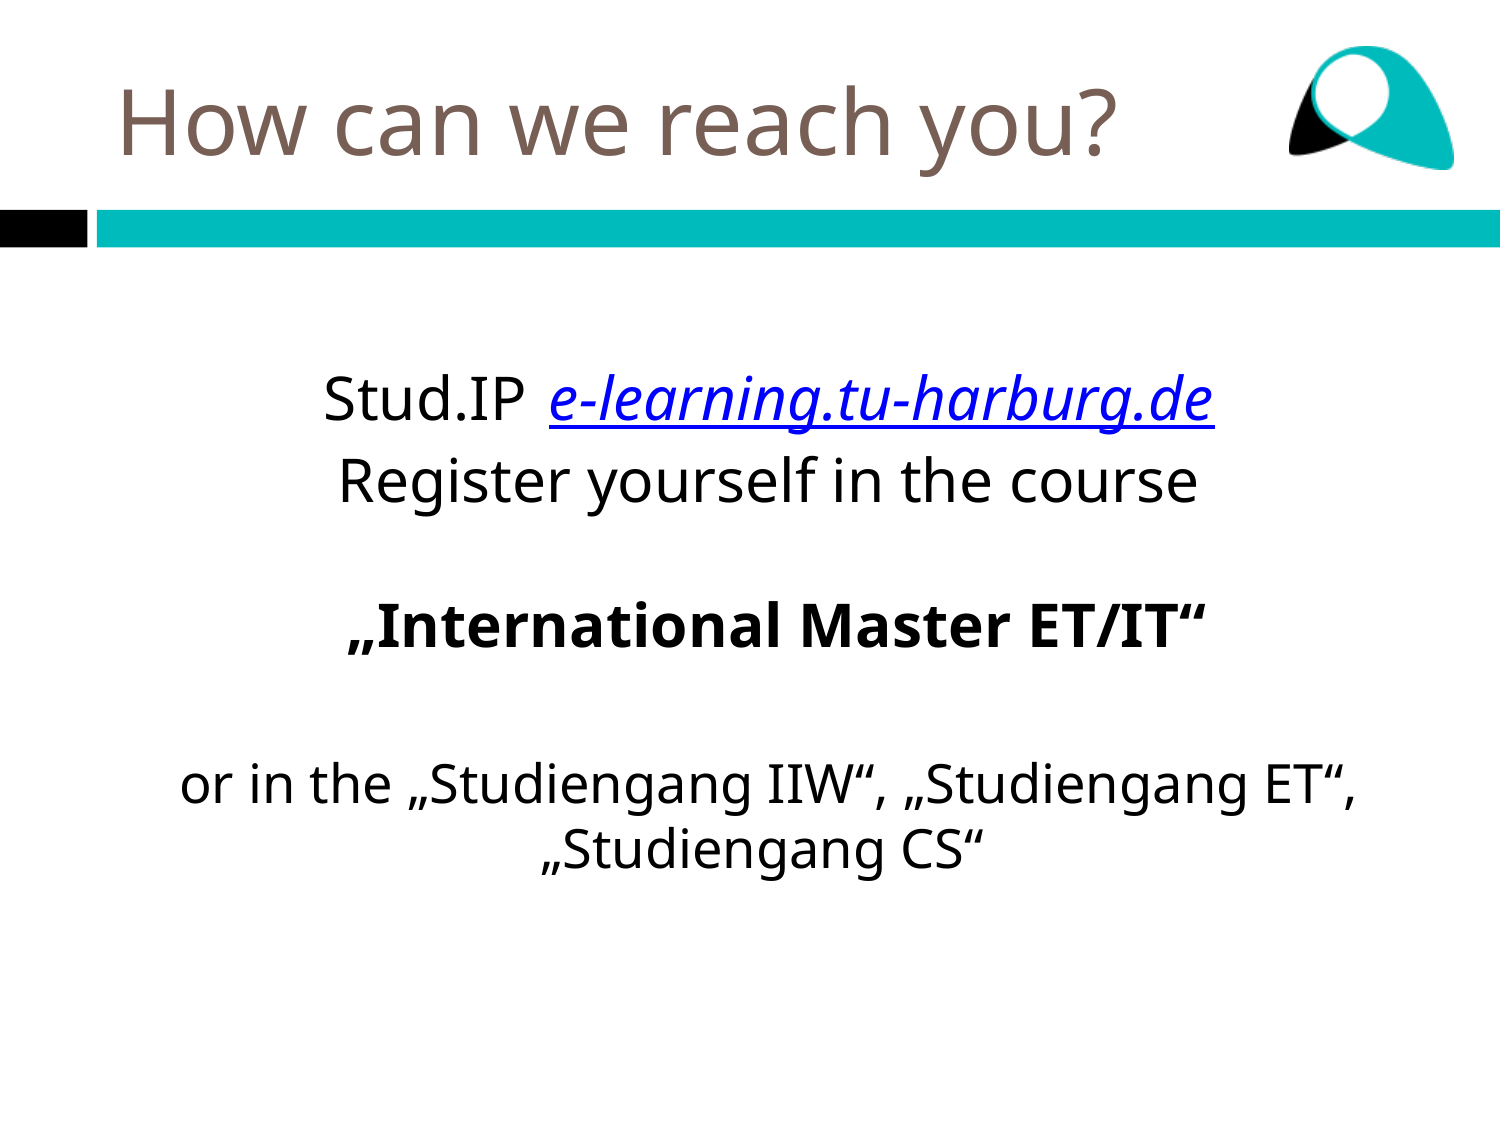

How can we reach you?
Stud.IP	e-learning.tu-harburg.de
Register yourself in the course
 „International Master ET/IT“
or in the „Studiengang IIW“, „Studiengang ET“, „Studiengang CS“